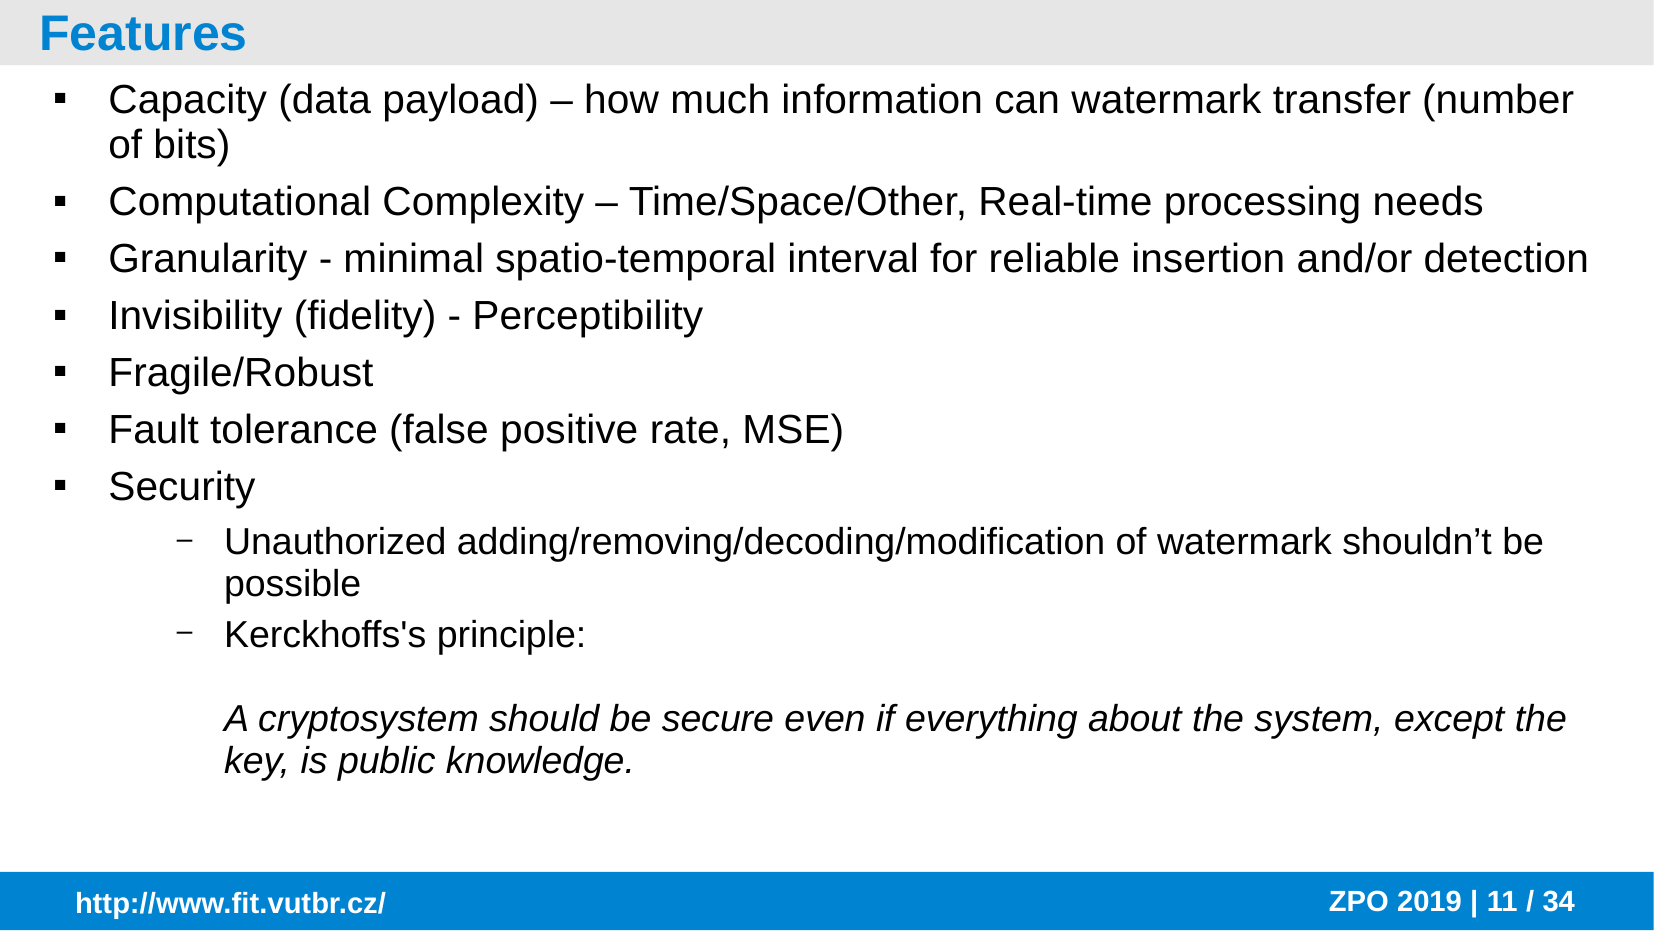

# Features
Capacity (data payload) – how much information can watermark transfer (number of bits)
Computational Complexity – Time/Space/Other, Real-time processing needs
Granularity - minimal spatio-temporal interval for reliable insertion and/or detection
Invisibility (fidelity) - Perceptibility
Fragile/Robust
Fault tolerance (false positive rate, MSE)
Security
Unauthorized adding/removing/decoding/modification of watermark shouldn’t be possible
Kerckhoffs's principle:
A cryptosystem should be secure even if everything about the system, except the key, is public knowledge.